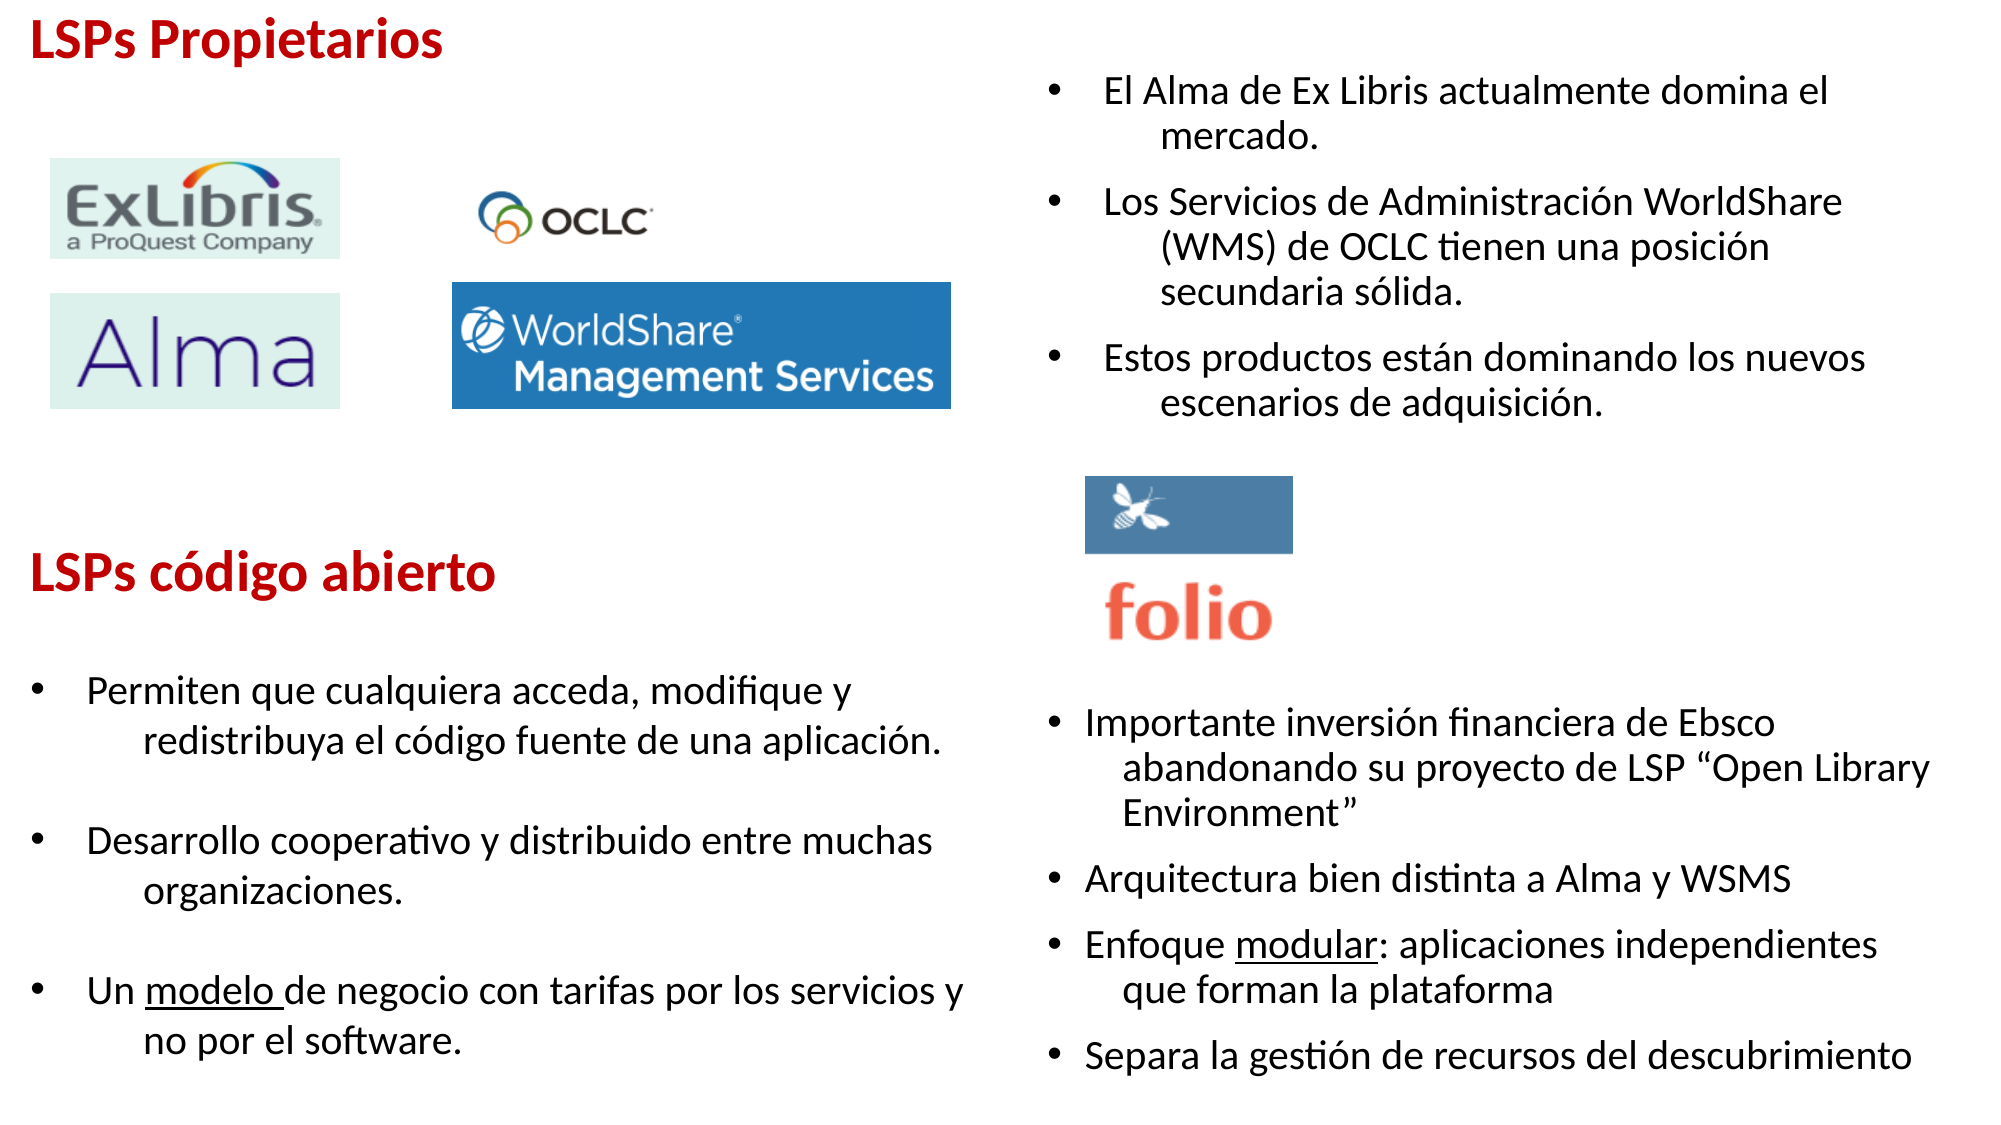

# LSPs Propietarios
El Alma de Ex Libris actualmente domina el mercado.
Los Servicios de Administración WorldShare (WMS) de OCLC tienen una posición secundaria sólida.
Estos productos están dominando los nuevos escenarios de adquisición.
LSPs código abierto
Permiten que cualquiera acceda, modifique y redistribuya el código fuente de una aplicación.
Desarrollo cooperativo y distribuido entre muchas organizaciones.
Un modelo de negocio con tarifas por los servicios y no por el software.
Importante inversión financiera de Ebsco abandonando su proyecto de LSP “Open Library Environment”
Arquitectura bien distinta a Alma y WSMS
Enfoque modular: aplicaciones independientes que forman la plataforma
Separa la gestión de recursos del descubrimiento